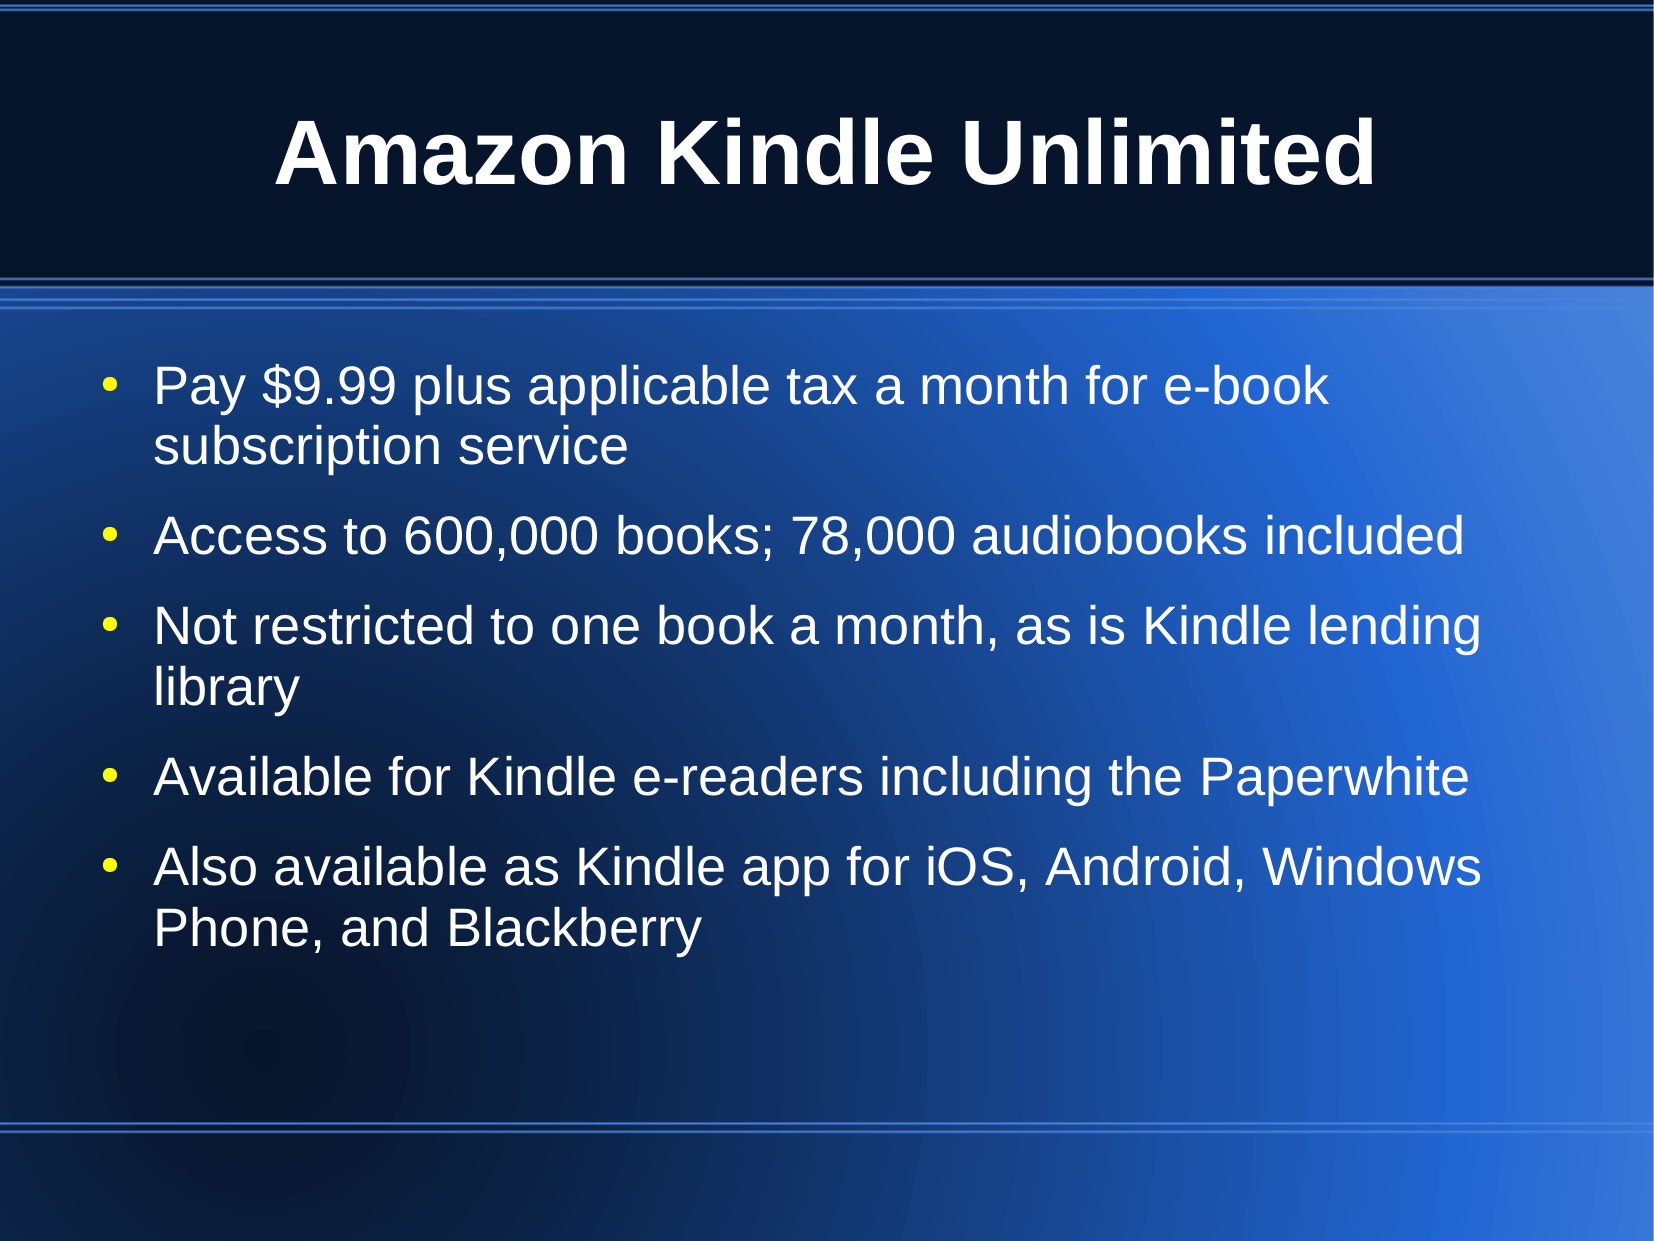

# Amazon Kindle Unlimited
Pay $9.99 plus applicable tax a month for e-book subscription service
Access to 600,000 books; 78,000 audiobooks included
Not restricted to one book a month, as is Kindle lending library
Available for Kindle e-readers including the Paperwhite
Also available as Kindle app for iOS, Android, Windows Phone, and Blackberry